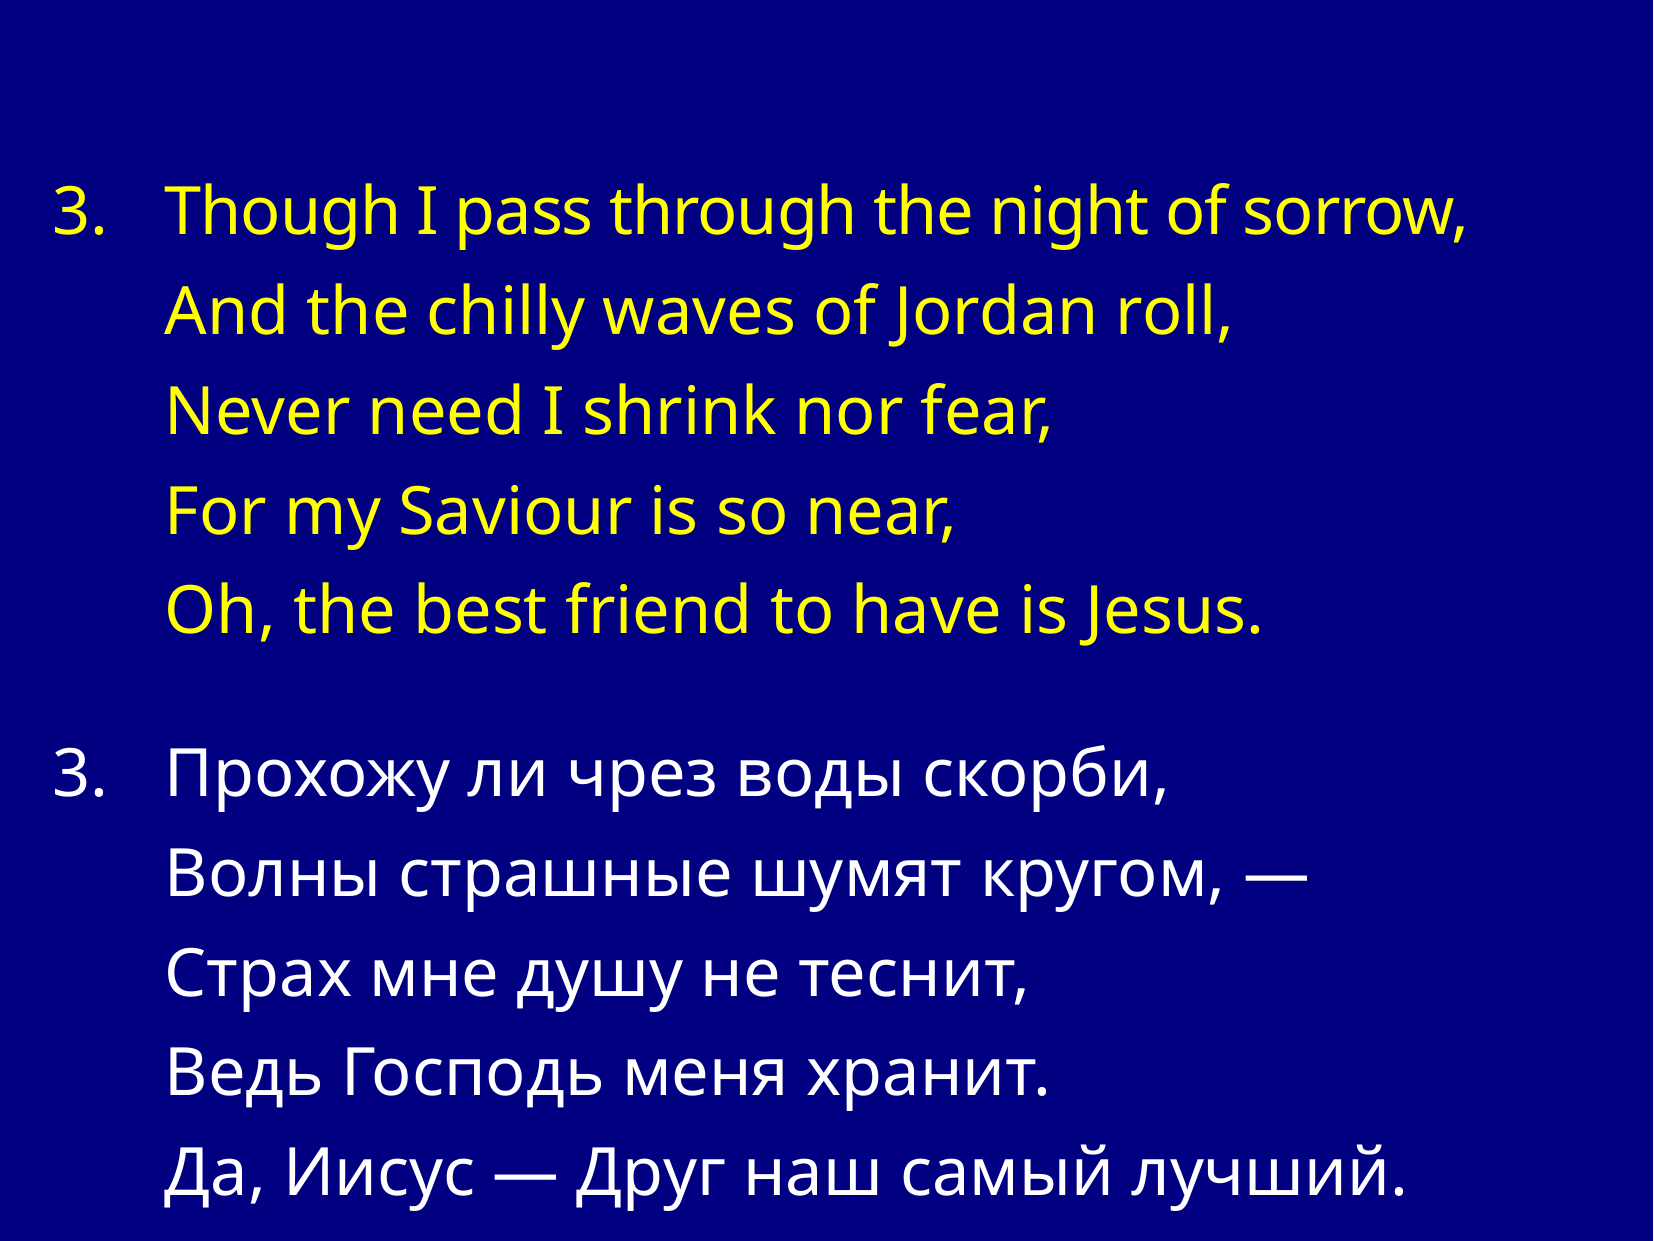

3.	Though I pass through the night of sorrow,
	And the chilly waves of Jordan roll,
	Never need I shrink nor fear,
	For my Saviour is so near,
	Oh, the best friend to have is Jesus.
3.	Прохожу ли чрез воды скорби,
	Волны страшные шумят кругом, —
	Страх мне душу не теснит,
	Ведь Господь меня хранит.
	Да, Иисус — Друг наш самый лучший.